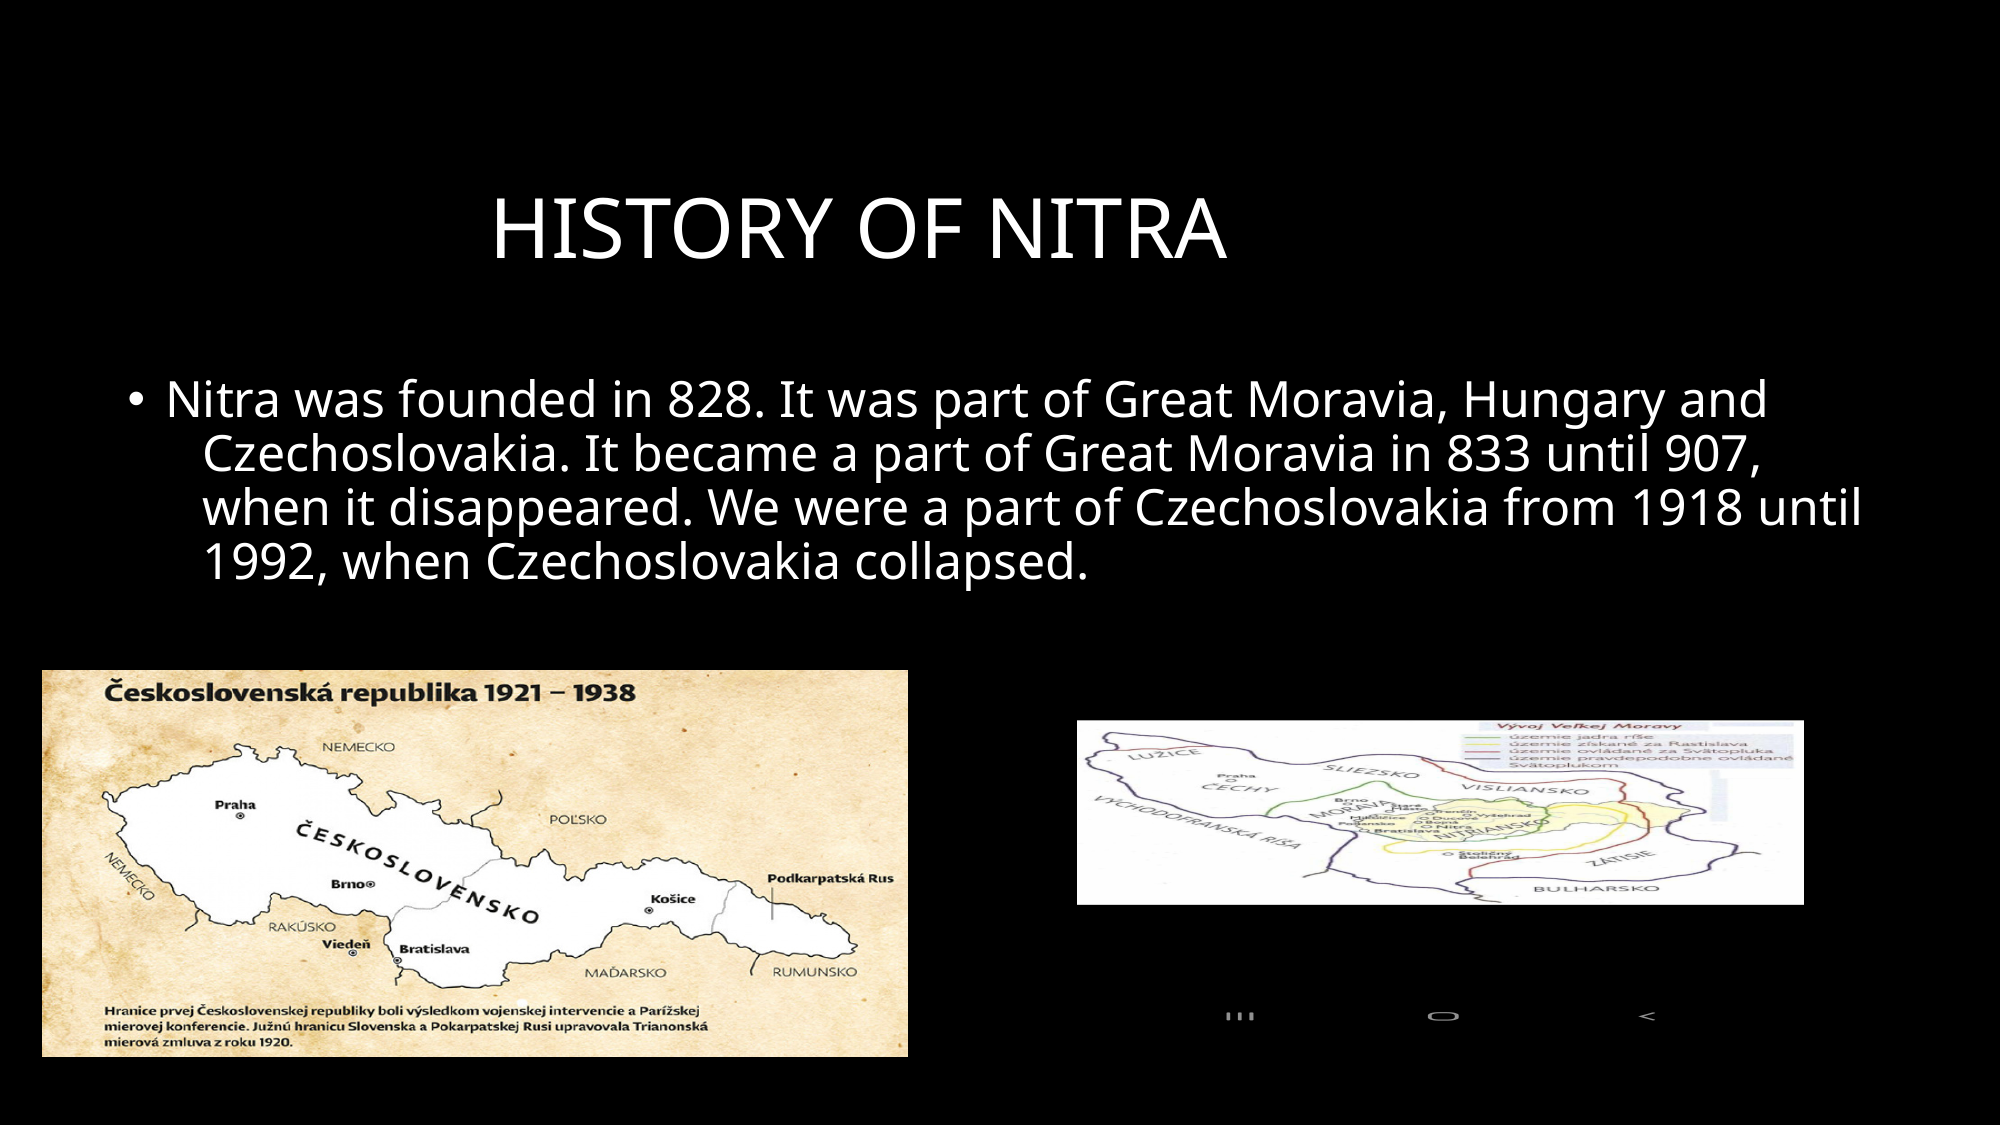

# History of Nitra
Nitra was founded in 828. It was part of Great Moravia, Hungary and Czechoslovakia. It became a part of Great Moravia in 833 until 907, when it disappeared. We were a part of Czechoslovakia from 1918 until 1992, when Czechoslovakia collapsed.